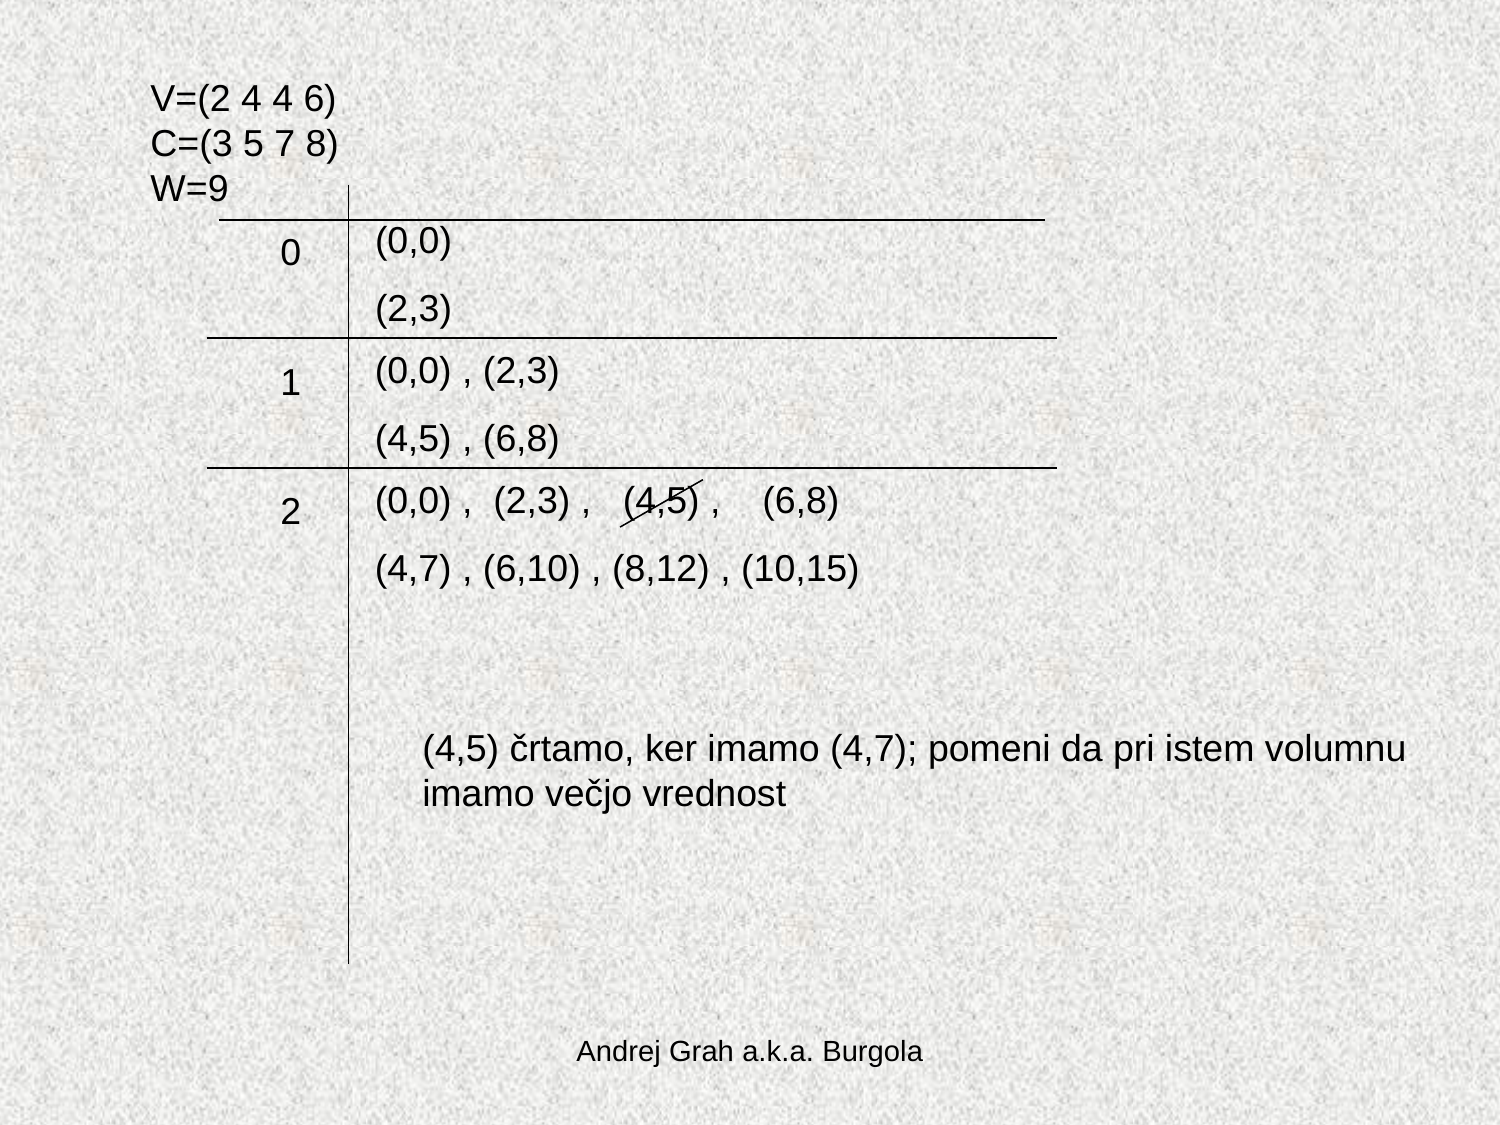

V=(2 4 4 6)
C=(3 5 7 8)
W=9
(0,0)
(2,3)
0
(0,0) , (2,3)
(4,5) , (6,8)
1
(0,0) , (2,3) , (4,5) , (6,8)
(4,7) , (6,10) , (8,12) , (10,15)
2
(4,5) črtamo, ker imamo (4,7); pomeni da pri istem volumnu imamo večjo vrednost
Andrej Grah a.k.a. Burgola